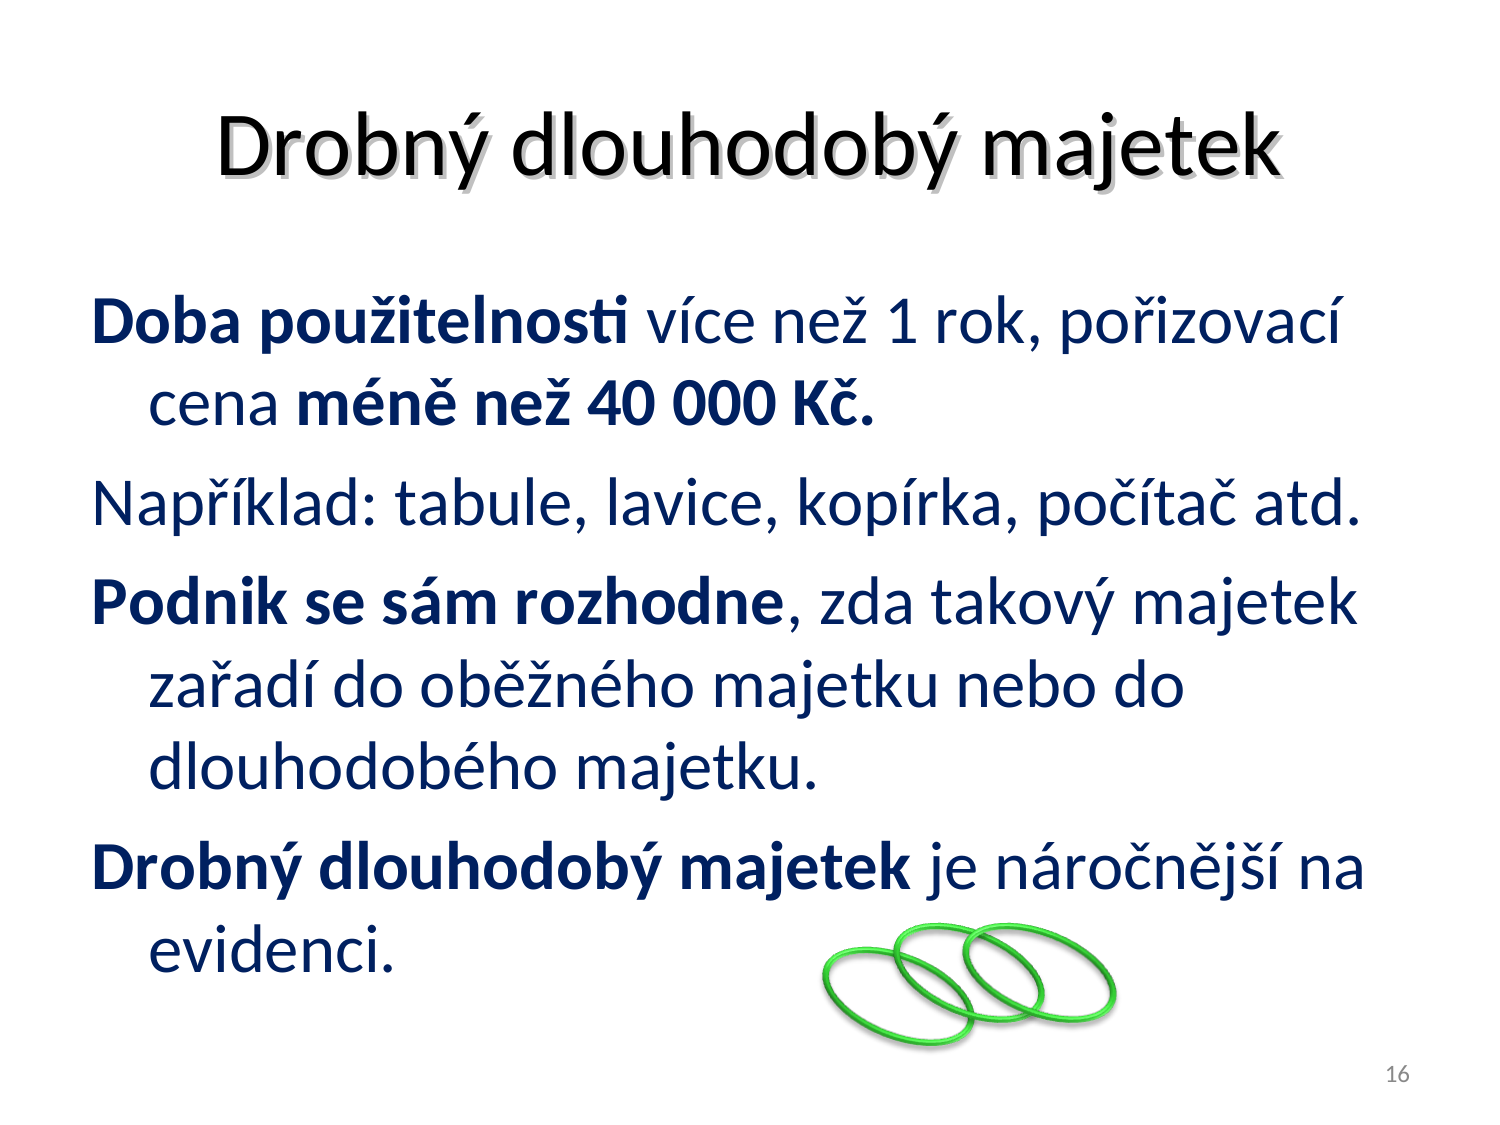

# Drobný dlouhodobý majetek
Doba použitelnosti více než 1 rok, pořizovací cena méně než 40 000 Kč.
Například: tabule, lavice, kopírka, počítač atd.
Podnik se sám rozhodne, zda takový majetek zařadí do oběžného majetku nebo do dlouhodobého majetku.
Drobný dlouhodobý majetek je náročnější na evidenci.